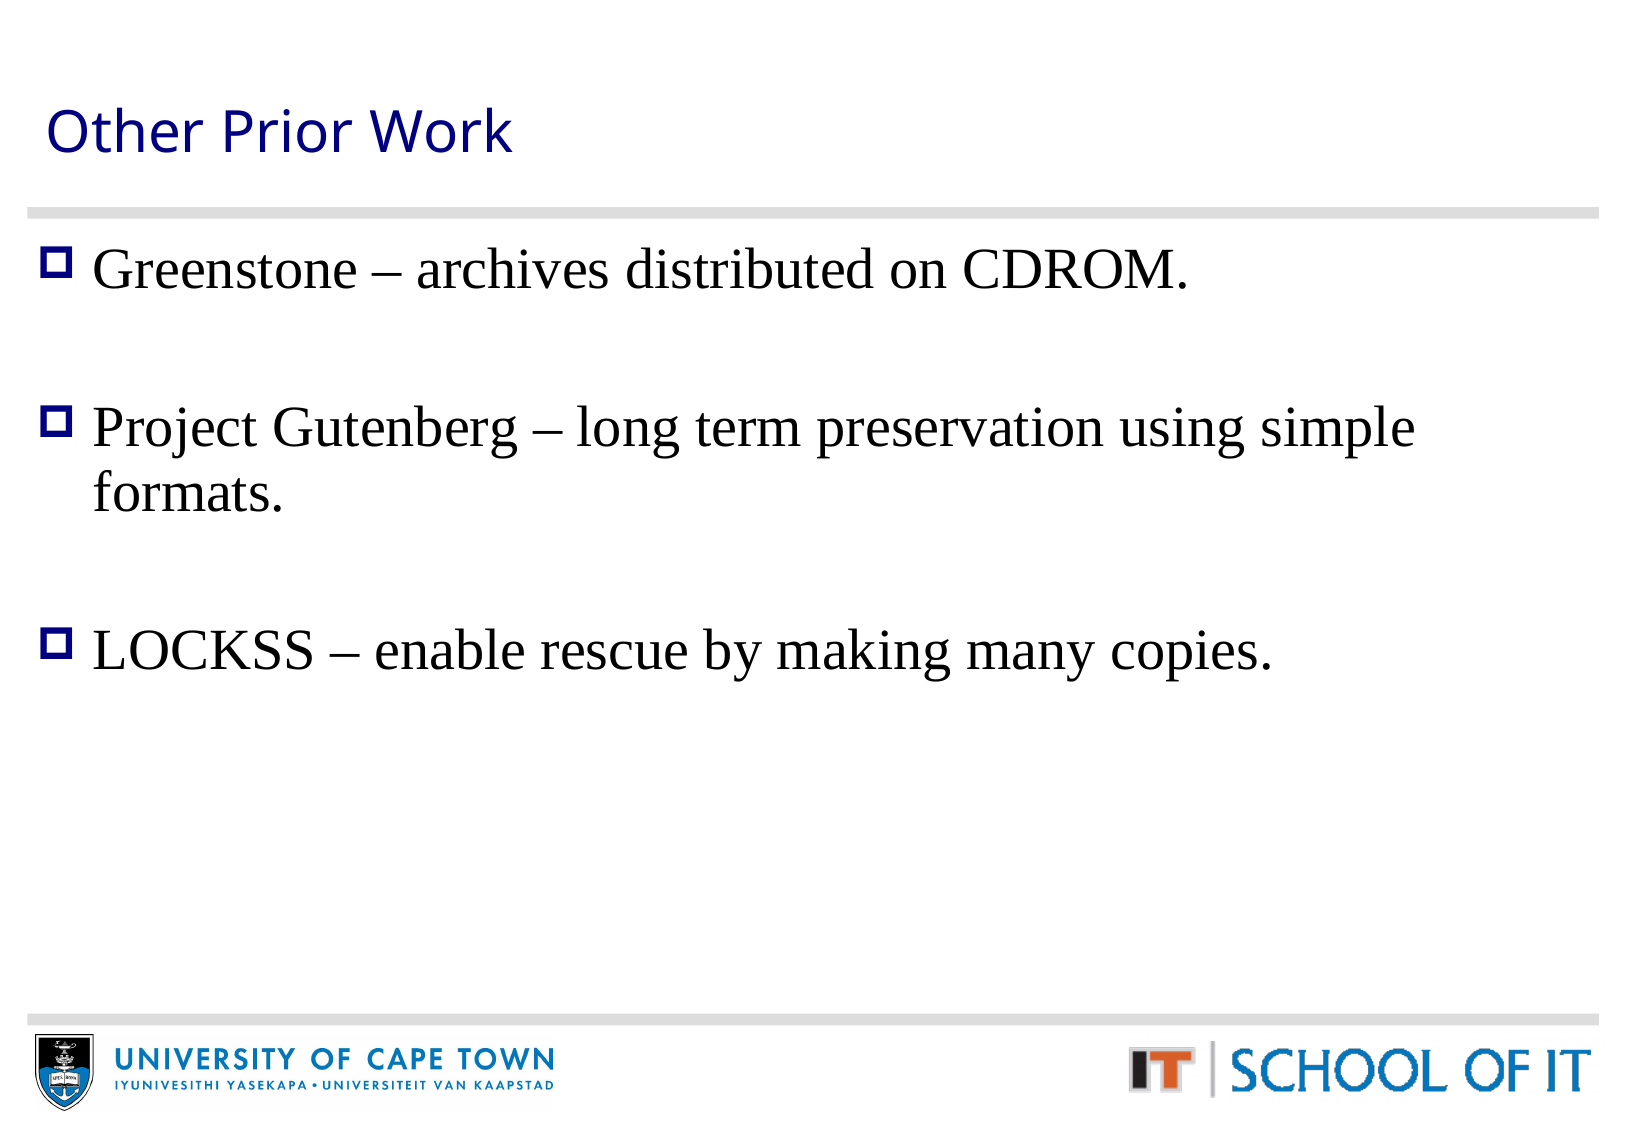

# Other Prior Work
Greenstone – archives distributed on CDROM.
Project Gutenberg – long term preservation using simple formats.
LOCKSS – enable rescue by making many copies.